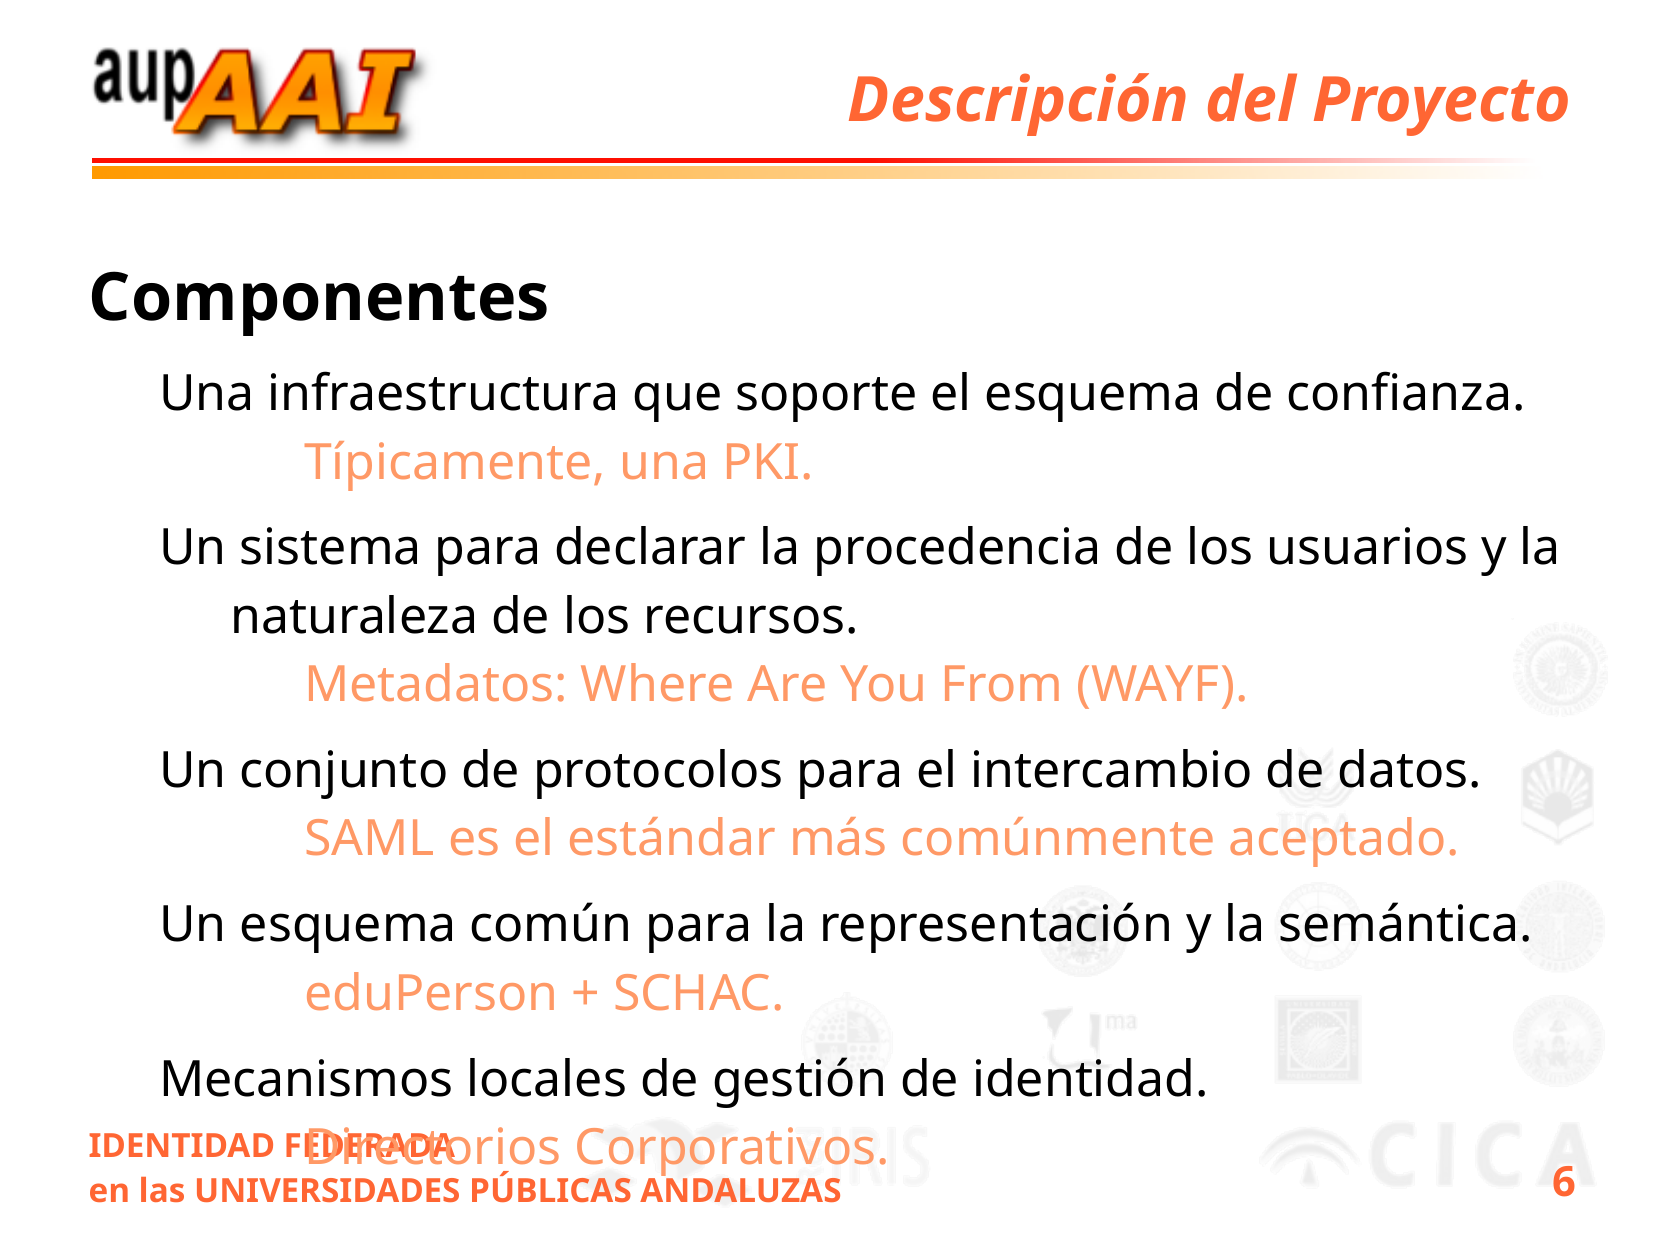

# Descripción del Proyecto
Componentes
Una infraestructura que soporte el esquema de confianza.
	Típicamente, una PKI.
Un sistema para declarar la procedencia de los usuarios y la naturaleza de los recursos.
	Metadatos: Where Are You From (WAYF).
Un conjunto de protocolos para el intercambio de datos.
	SAML es el estándar más comúnmente aceptado.
Un esquema común para la representación y la semántica.
	eduPerson + SCHAC.
Mecanismos locales de gestión de identidad.
	Directorios Corporativos.
6